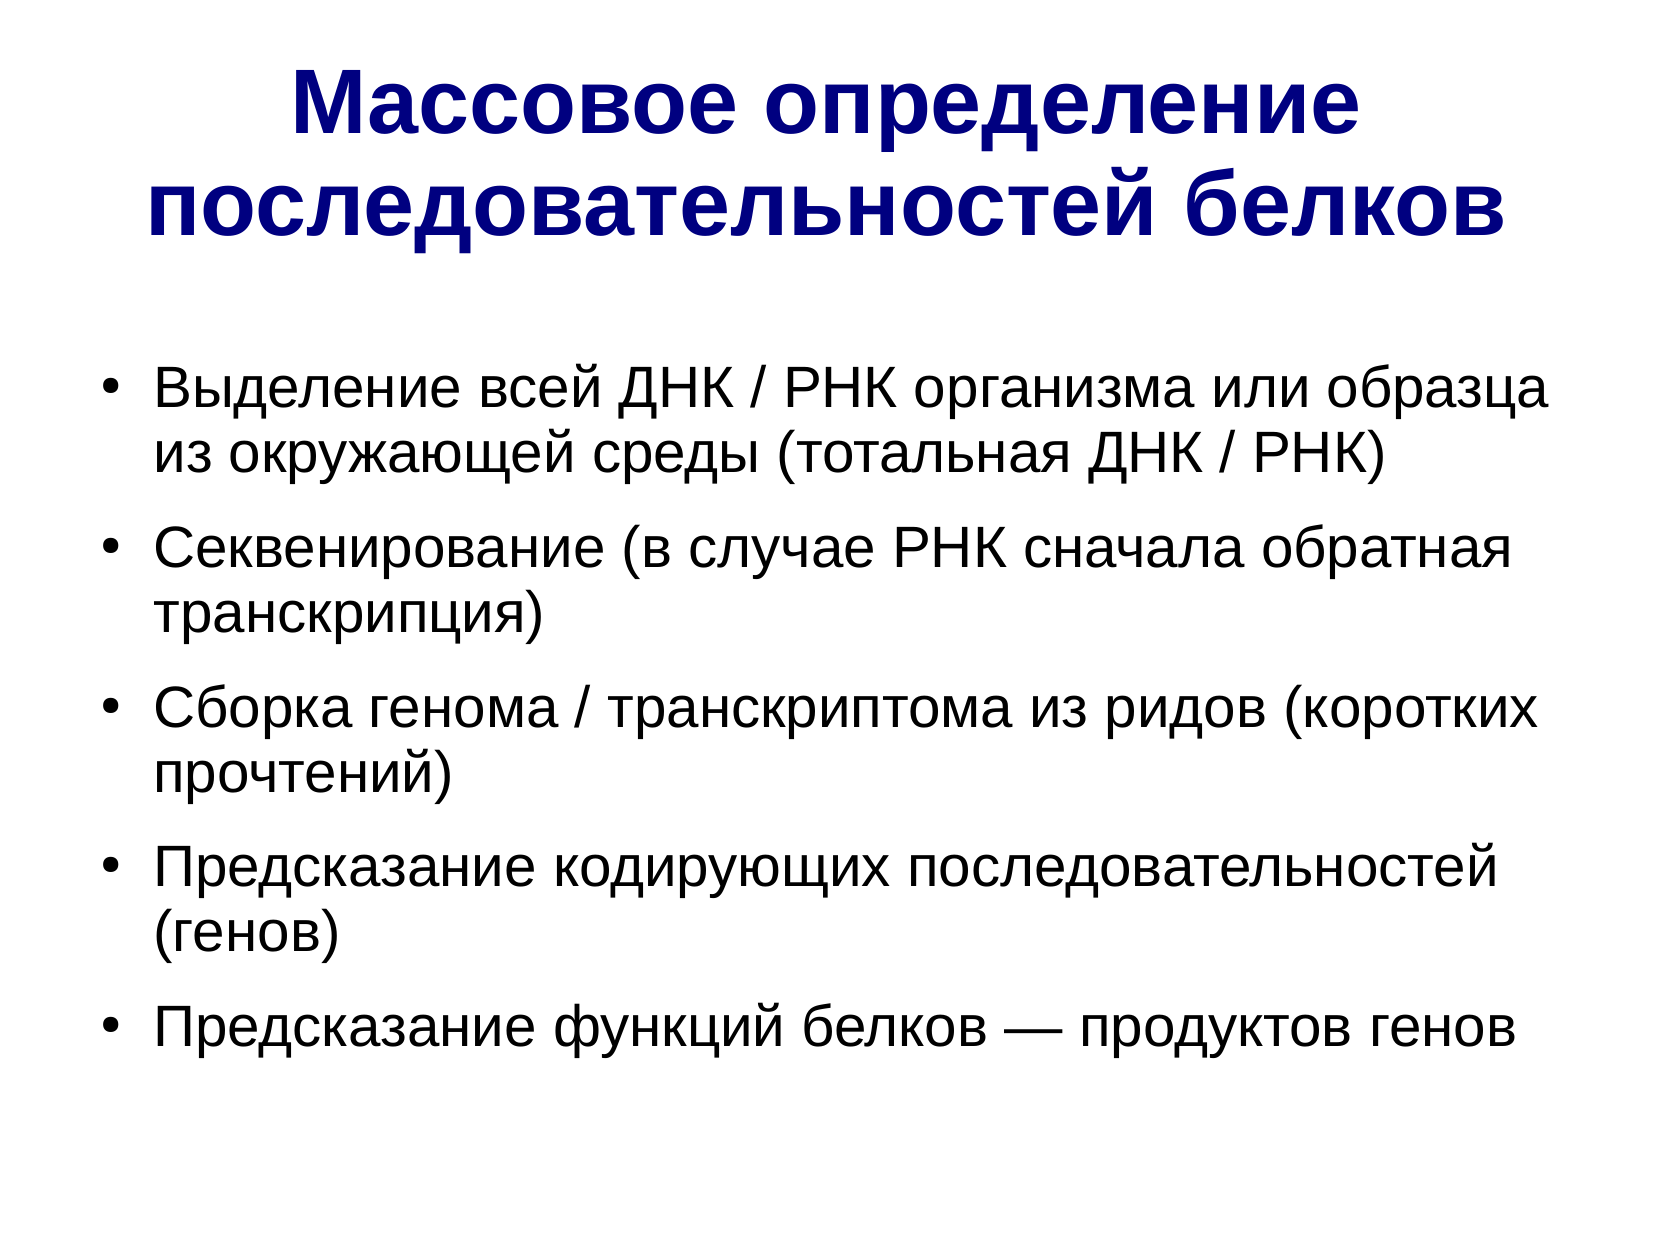

# Массовое определение последовательностей белков
Выделение всей ДНК / РНК организма или образца из окружающей среды (тотальная ДНК / РНК)
Секвенирование (в случае РНК сначала обратная транскрипция)
Сборка генома / транскриптома из ридов (коротких прочтений)
Предсказание кодирующих последовательностей (генов)
Предсказание функций белков — продуктов генов